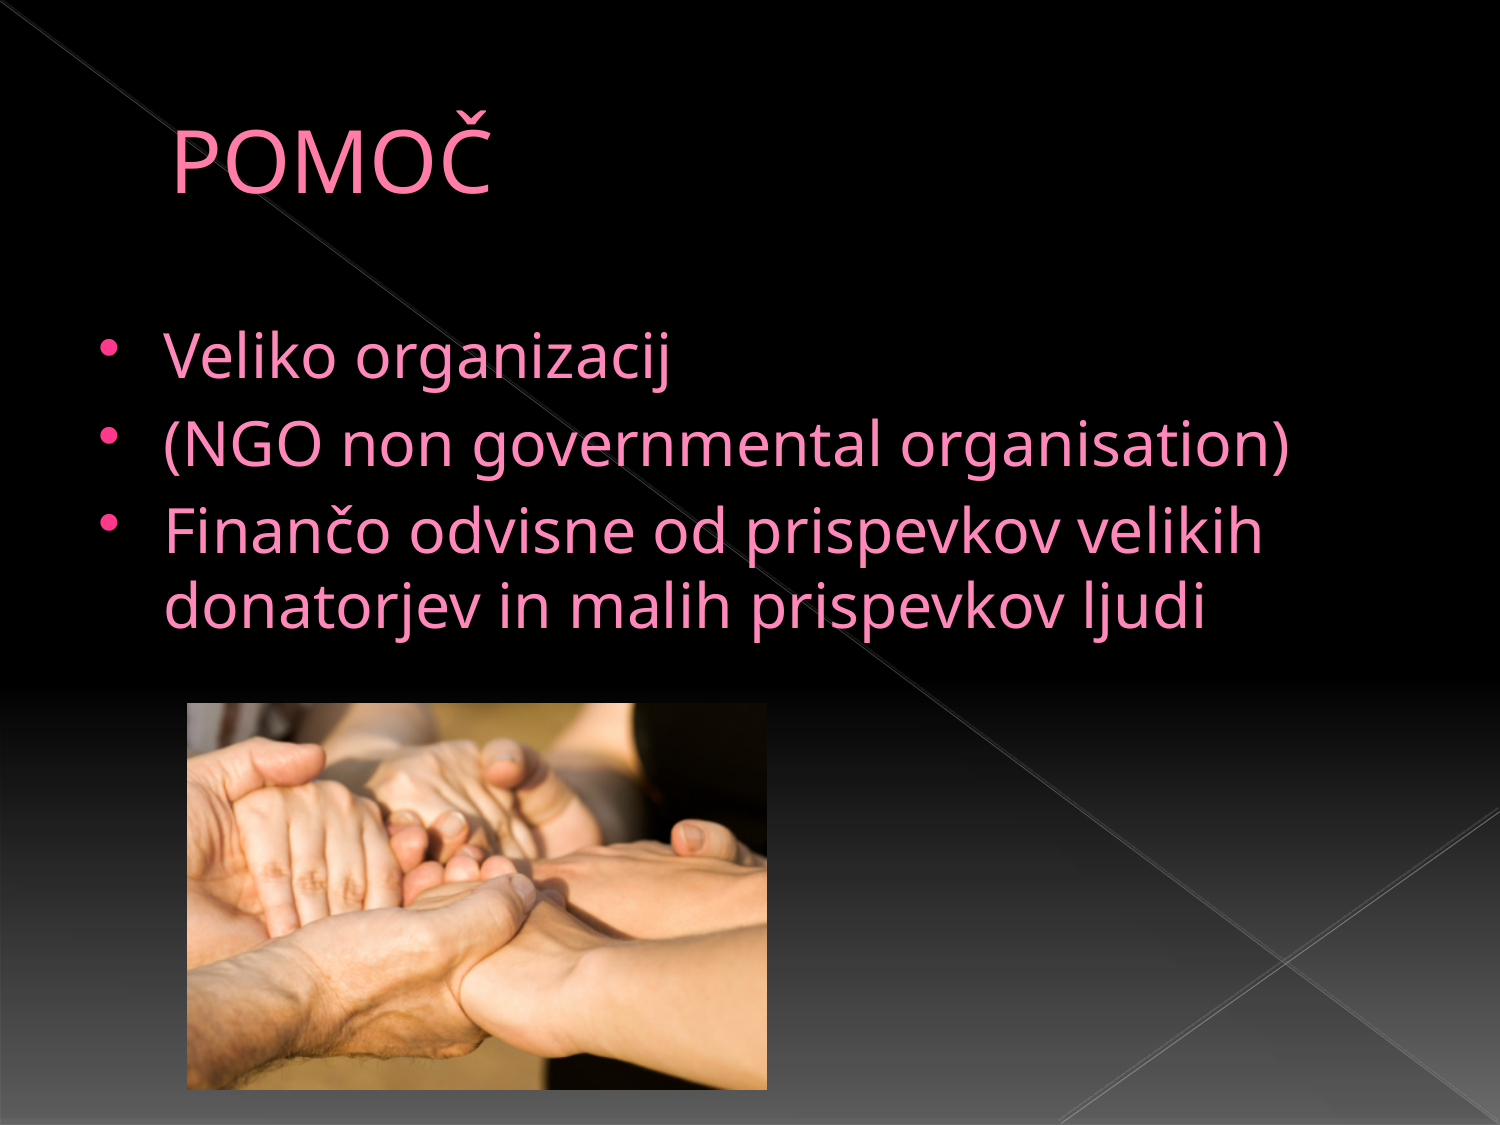

# POMOČ
Veliko organizacij
(NGO non governmental organisation)
Finančo odvisne od prispevkov velikih donatorjev in malih prispevkov ljudi